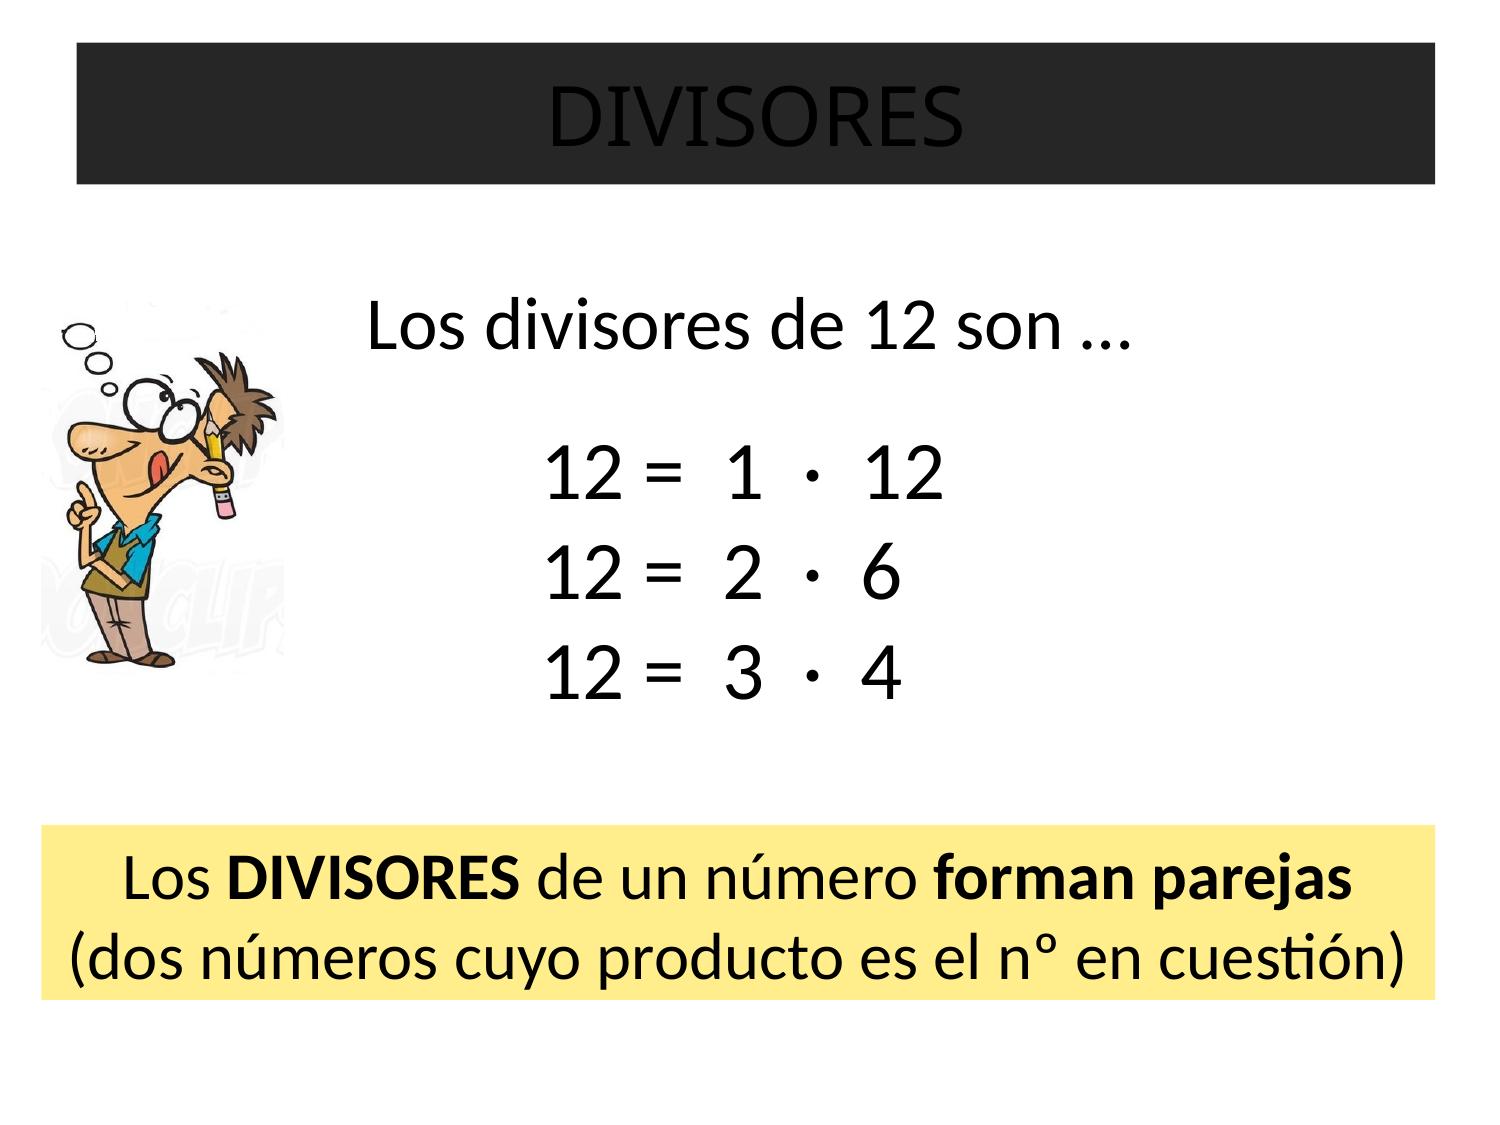

DIVISORES
Los divisores de 12 son …
12 = 1 · 12
12 = 2 · 6
12 = 3 · 4
Los DIVISORES de un número forman parejas
(dos números cuyo producto es el nº en cuestión)